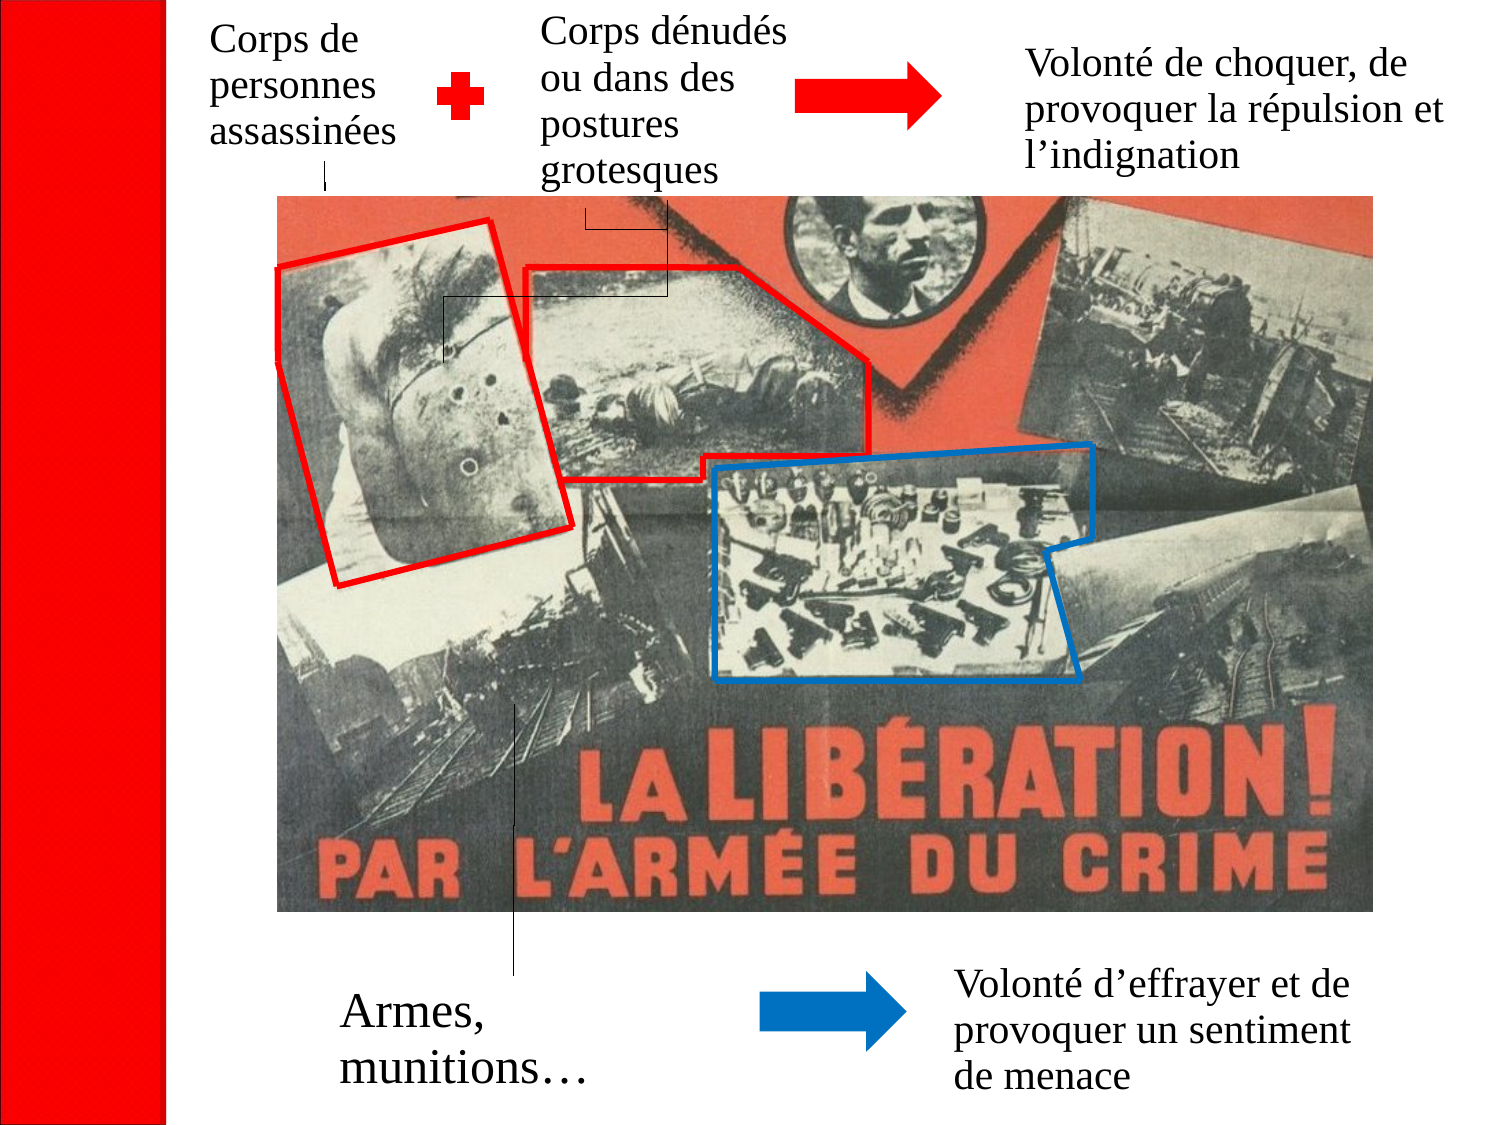

Corps dénudés ou dans des postures grotesques
Corps de personnes assassinées
Volonté de choquer, de provoquer la répulsion et l’indignation
Armes, munitions…
Volonté d’effrayer et de provoquer un sentiment de menace